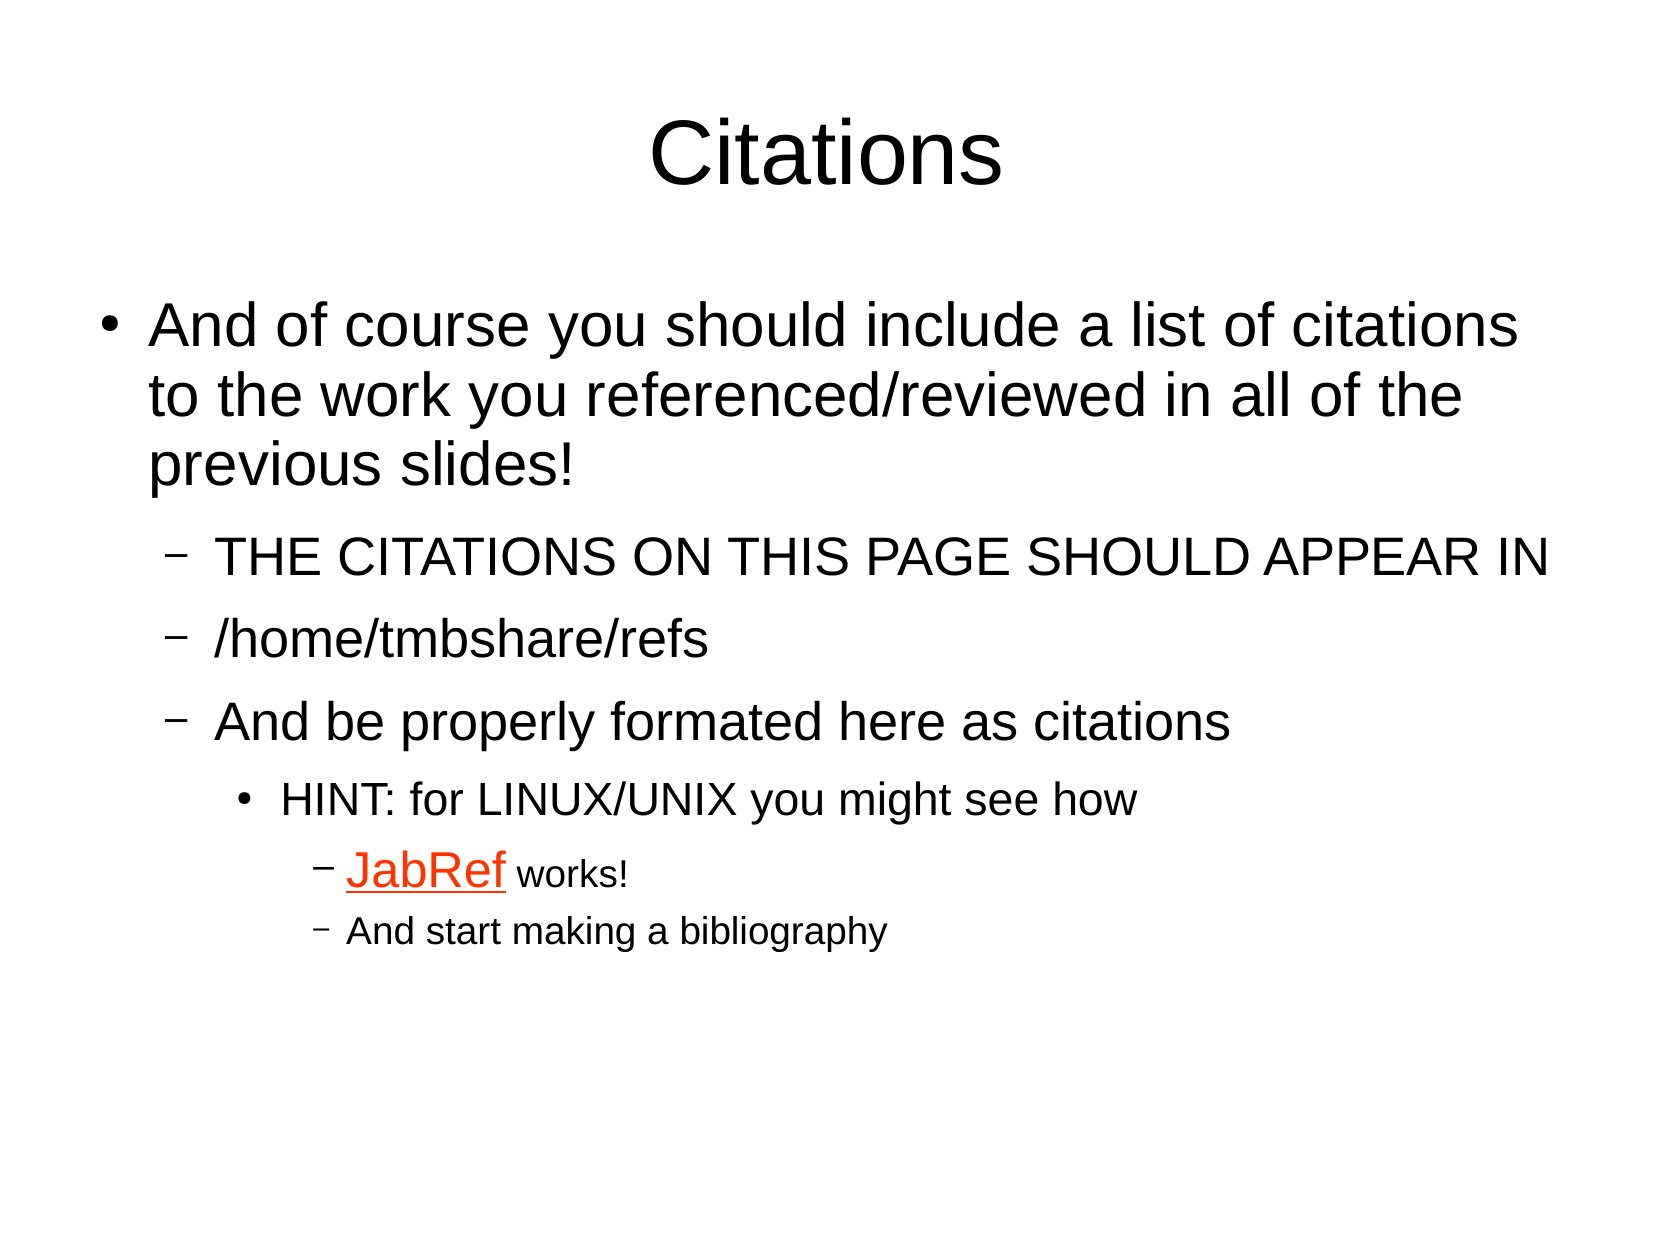

# Citations
And of course you should include a list of citations to the work you referenced/reviewed in all of the previous slides!
THE CITATIONS ON THIS PAGE SHOULD APPEAR IN
/home/tmbshare/refs
And be properly formated here as citations
HINT: for LINUX/UNIX you might see how
JabRef works!
And start making a bibliography